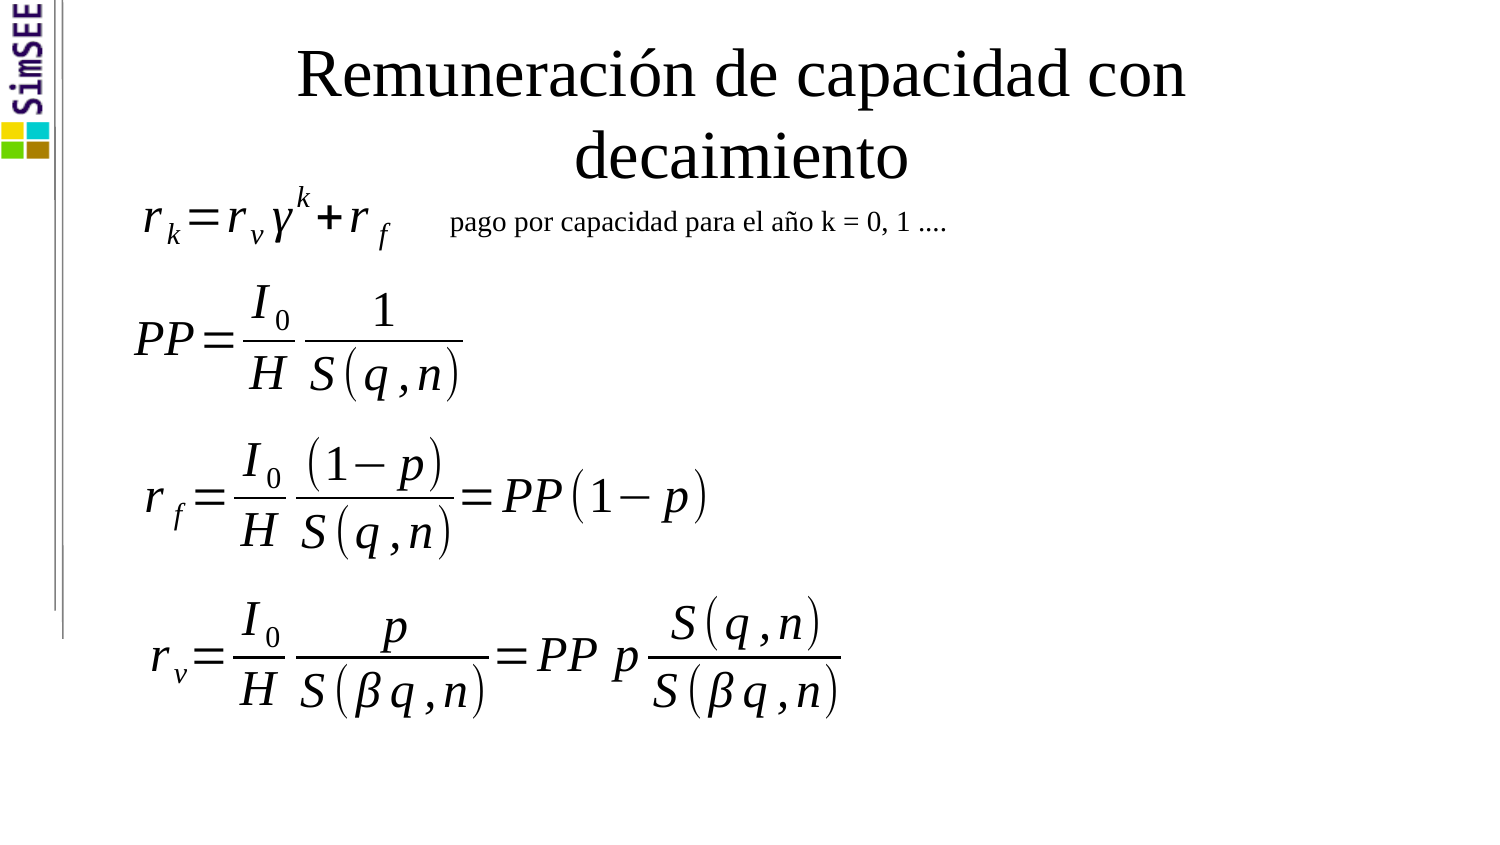

# Remuneración de capacidad con decaimiento
pago por capacidad para el año k = 0, 1 ....